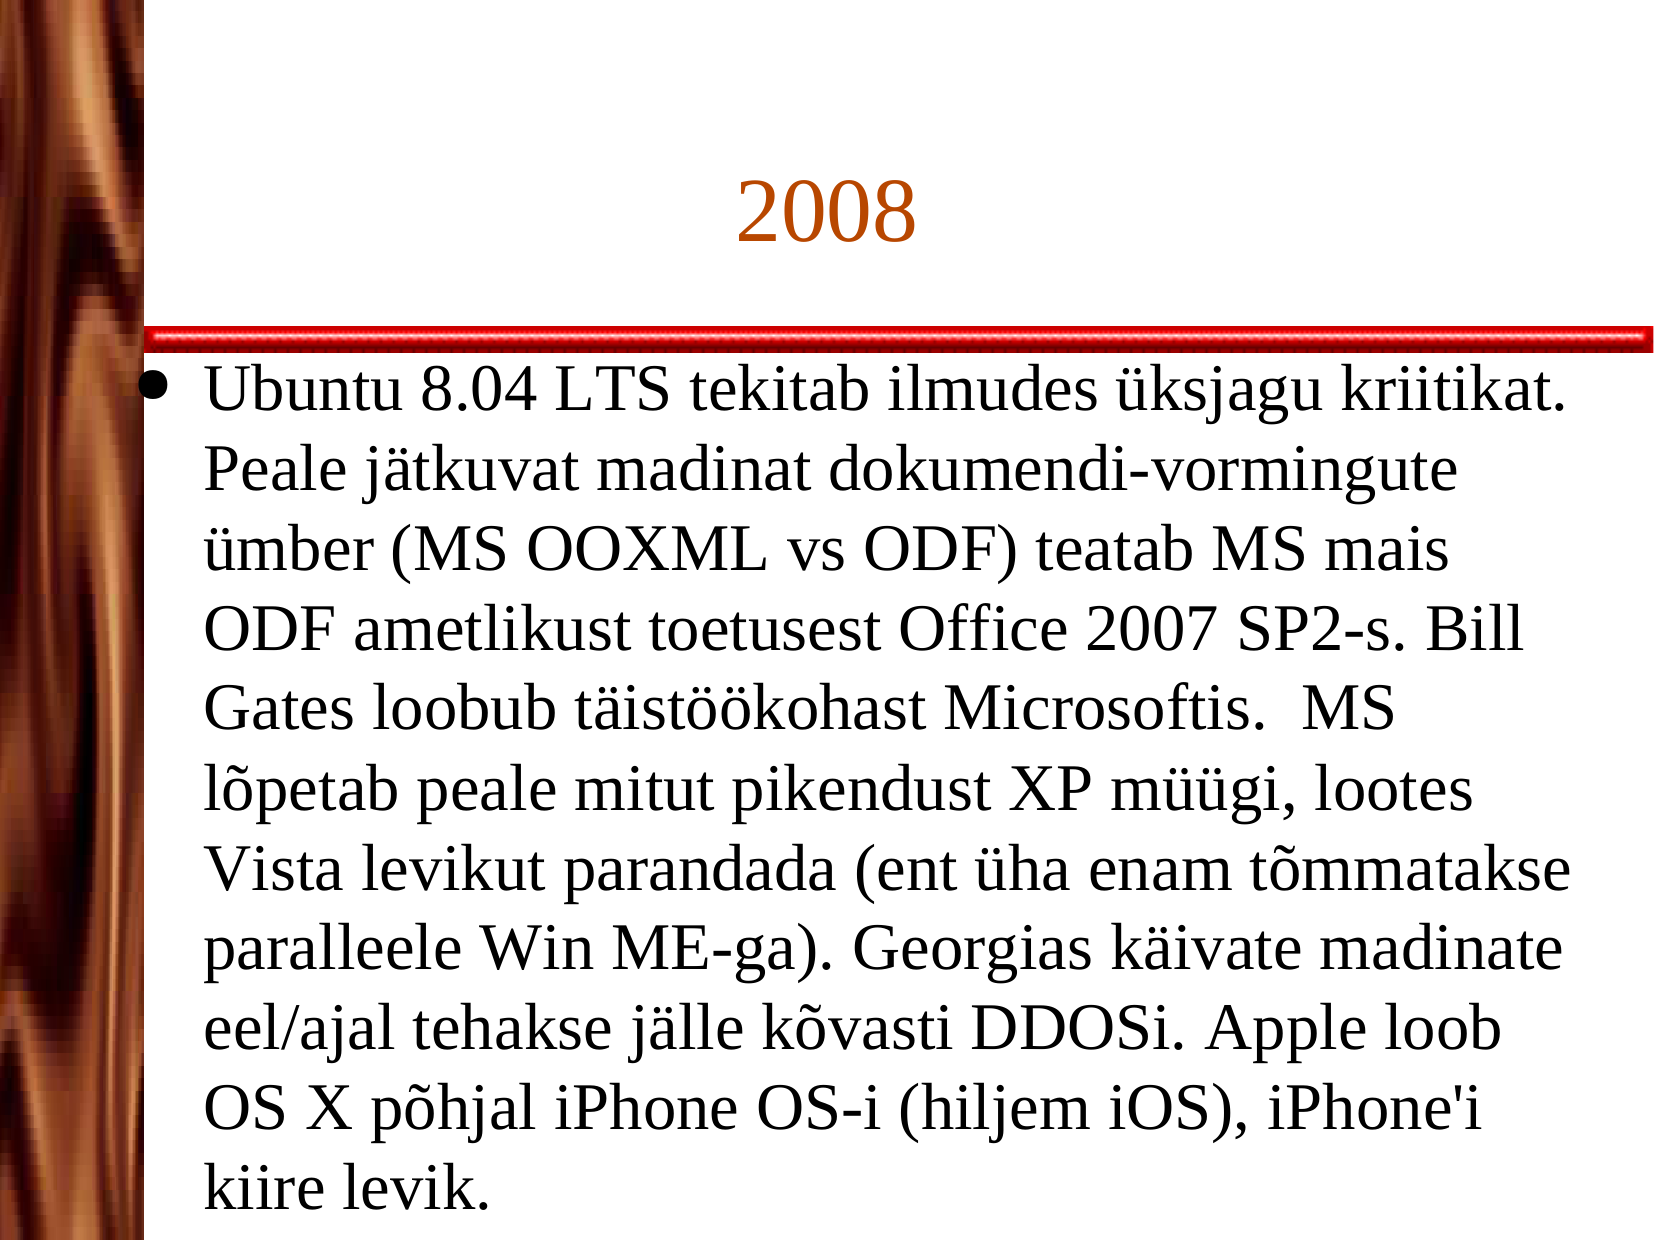

# 2008
Ubuntu 8.04 LTS tekitab ilmudes üksjagu kriitikat. Peale jätkuvat madinat dokumendi-vormingute ümber (MS OOXML vs ODF) teatab MS mais ODF ametlikust toetusest Office 2007 SP2-s. Bill Gates loobub täistöökohast Microsoftis. MS lõpetab peale mitut pikendust XP müügi, lootes Vista levikut parandada (ent üha enam tõmmatakse paralleele Win ME-ga). Georgias käivate madinate eel/ajal tehakse jälle kõvasti DDOSi. Apple loob OS X põhjal iPhone OS-i (hiljem iOS), iPhone'i kiire levik.